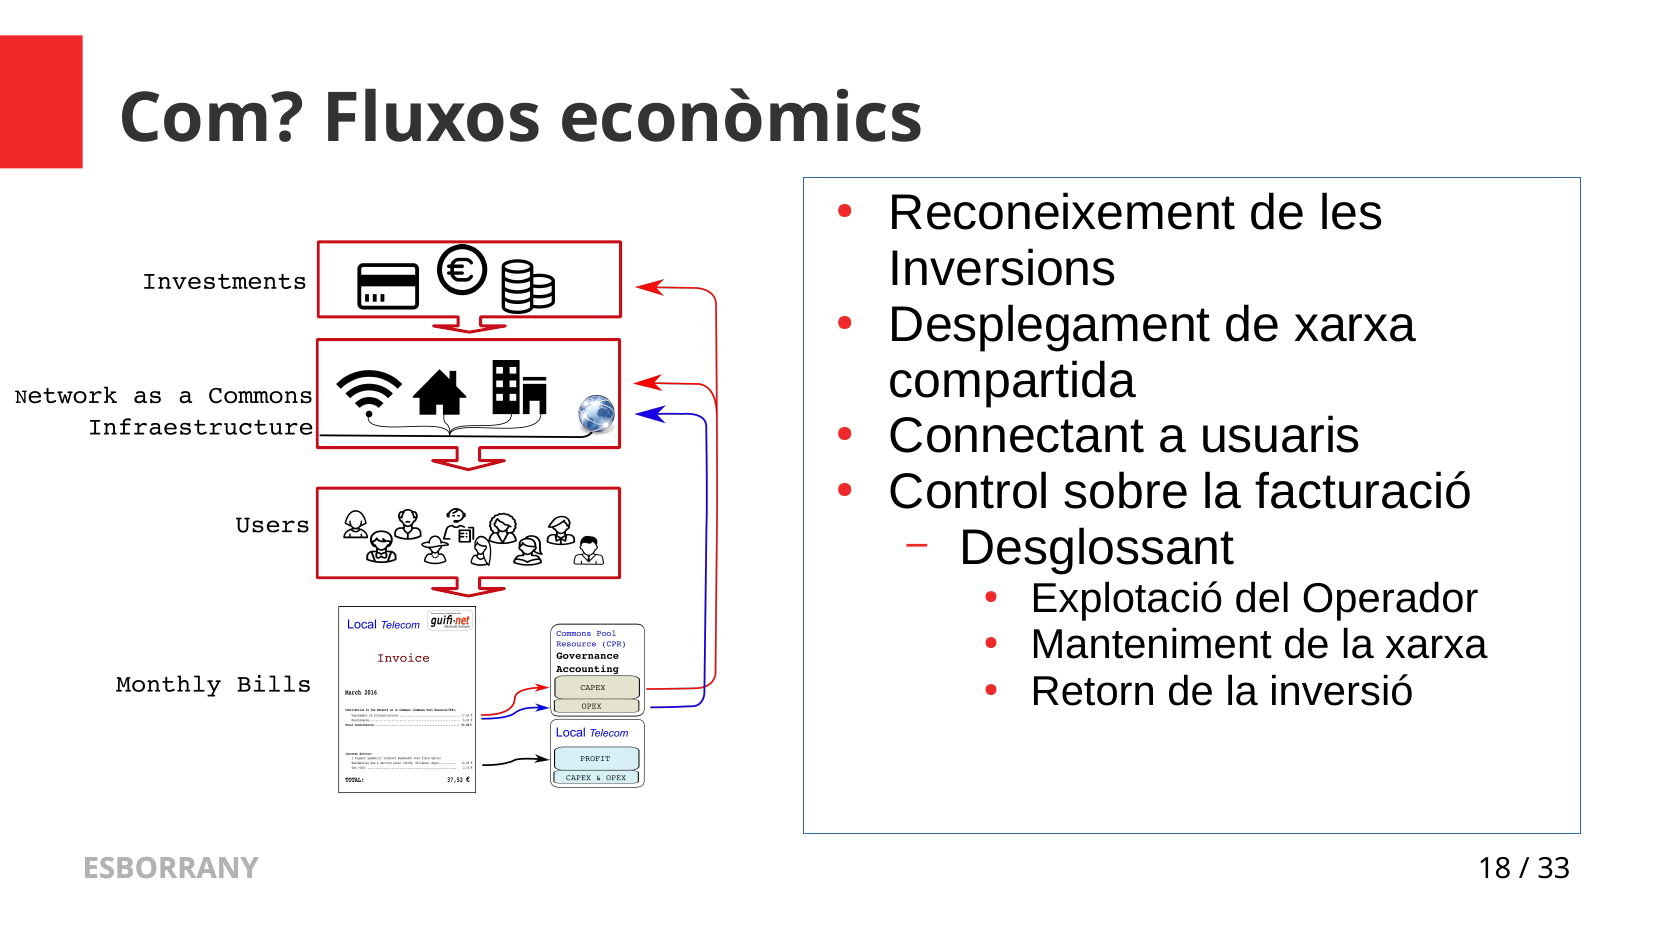

# Com? Fluxos econòmics
Reconeixement de les Inversions
Desplegament de xarxa compartida
Connectant a usuaris
Control sobre la facturació
Desglossant
Explotació del Operador
Manteniment de la xarxa
Retorn de la inversió
18